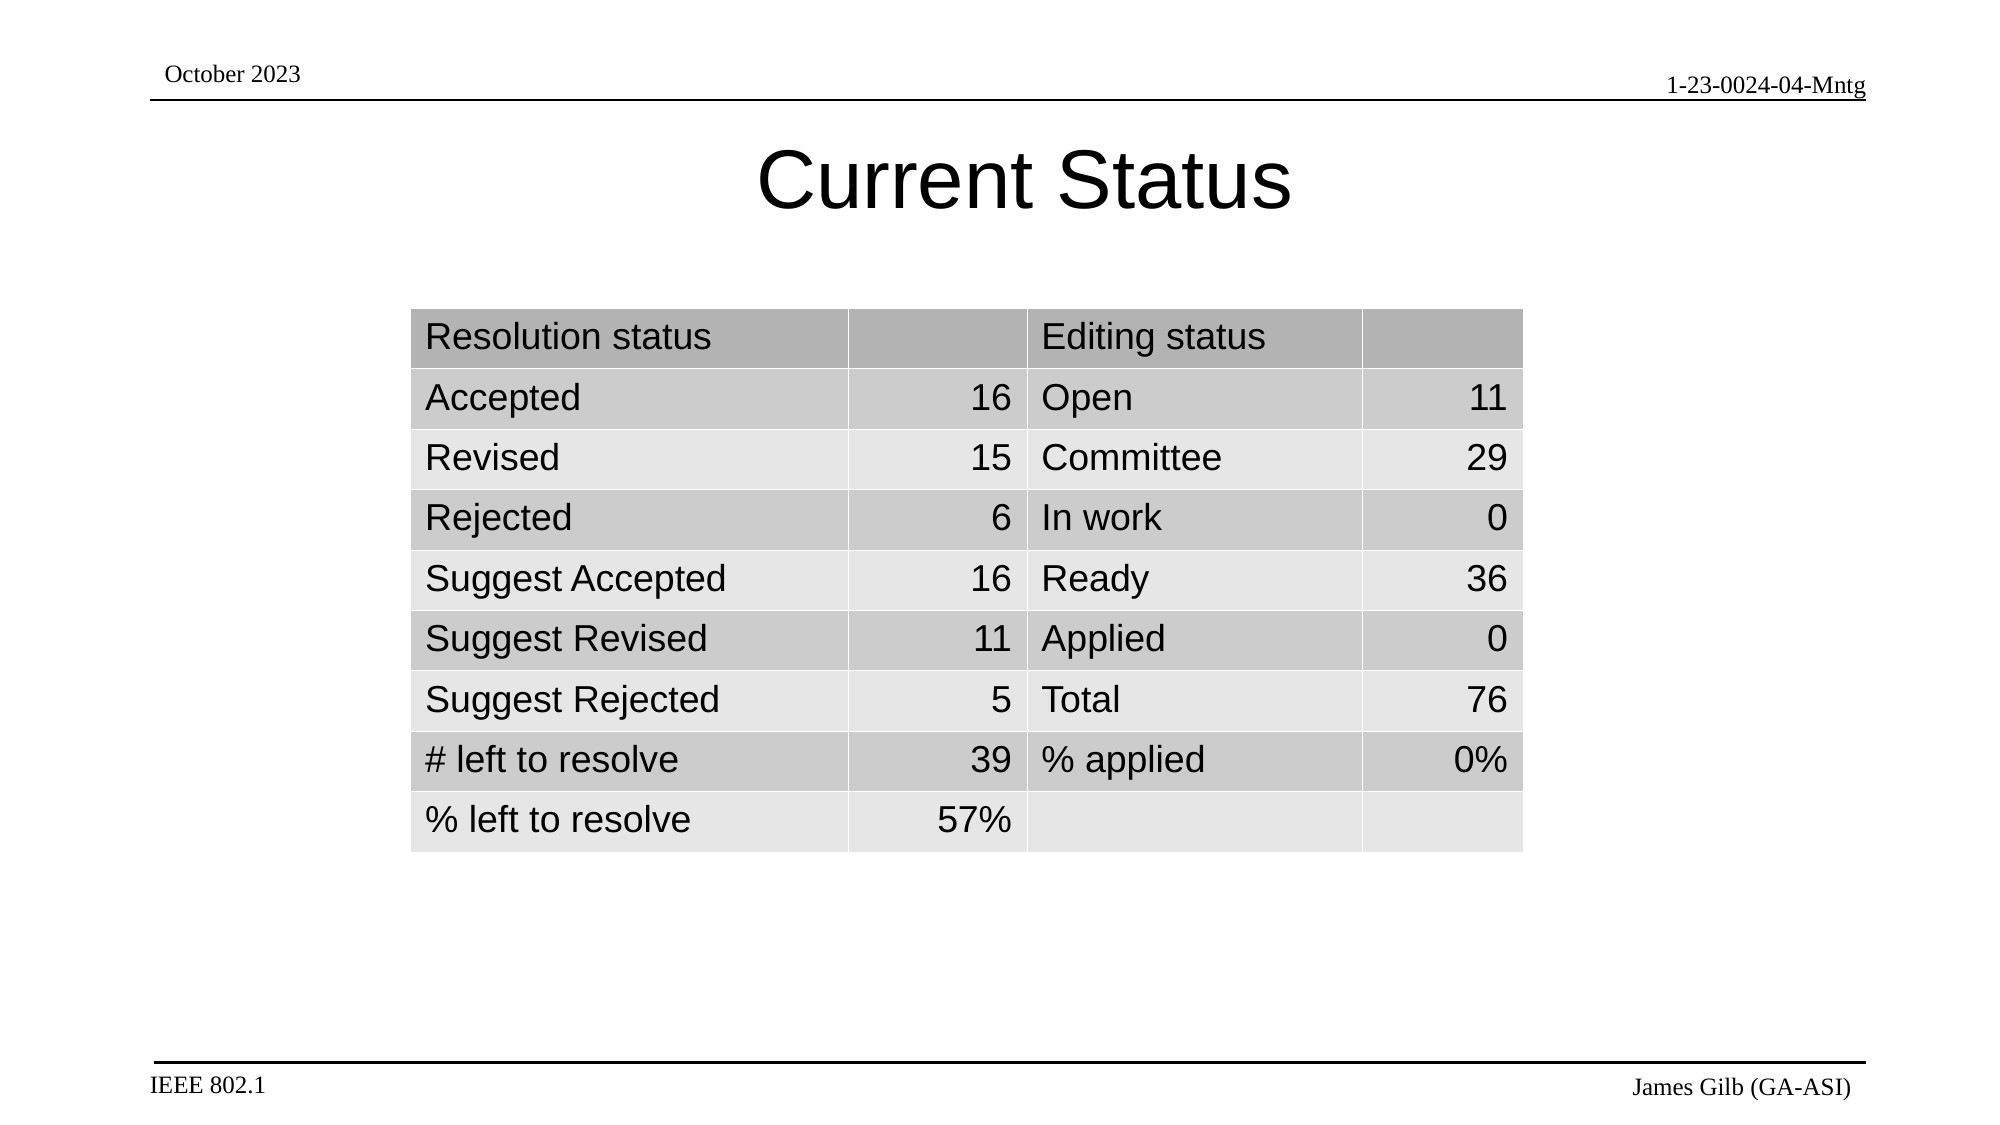

# Current Status
| Resolution status | | Editing status | |
| --- | --- | --- | --- |
| Accepted | 16 | Open | 11 |
| Revised | 15 | Committee | 29 |
| Rejected | 6 | In work | 0 |
| Suggest Accepted | 16 | Ready | 36 |
| Suggest Revised | 11 | Applied | 0 |
| Suggest Rejected | 5 | Total | 76 |
| # left to resolve | 39 | % applied | 0% |
| % left to resolve | 57% | | |